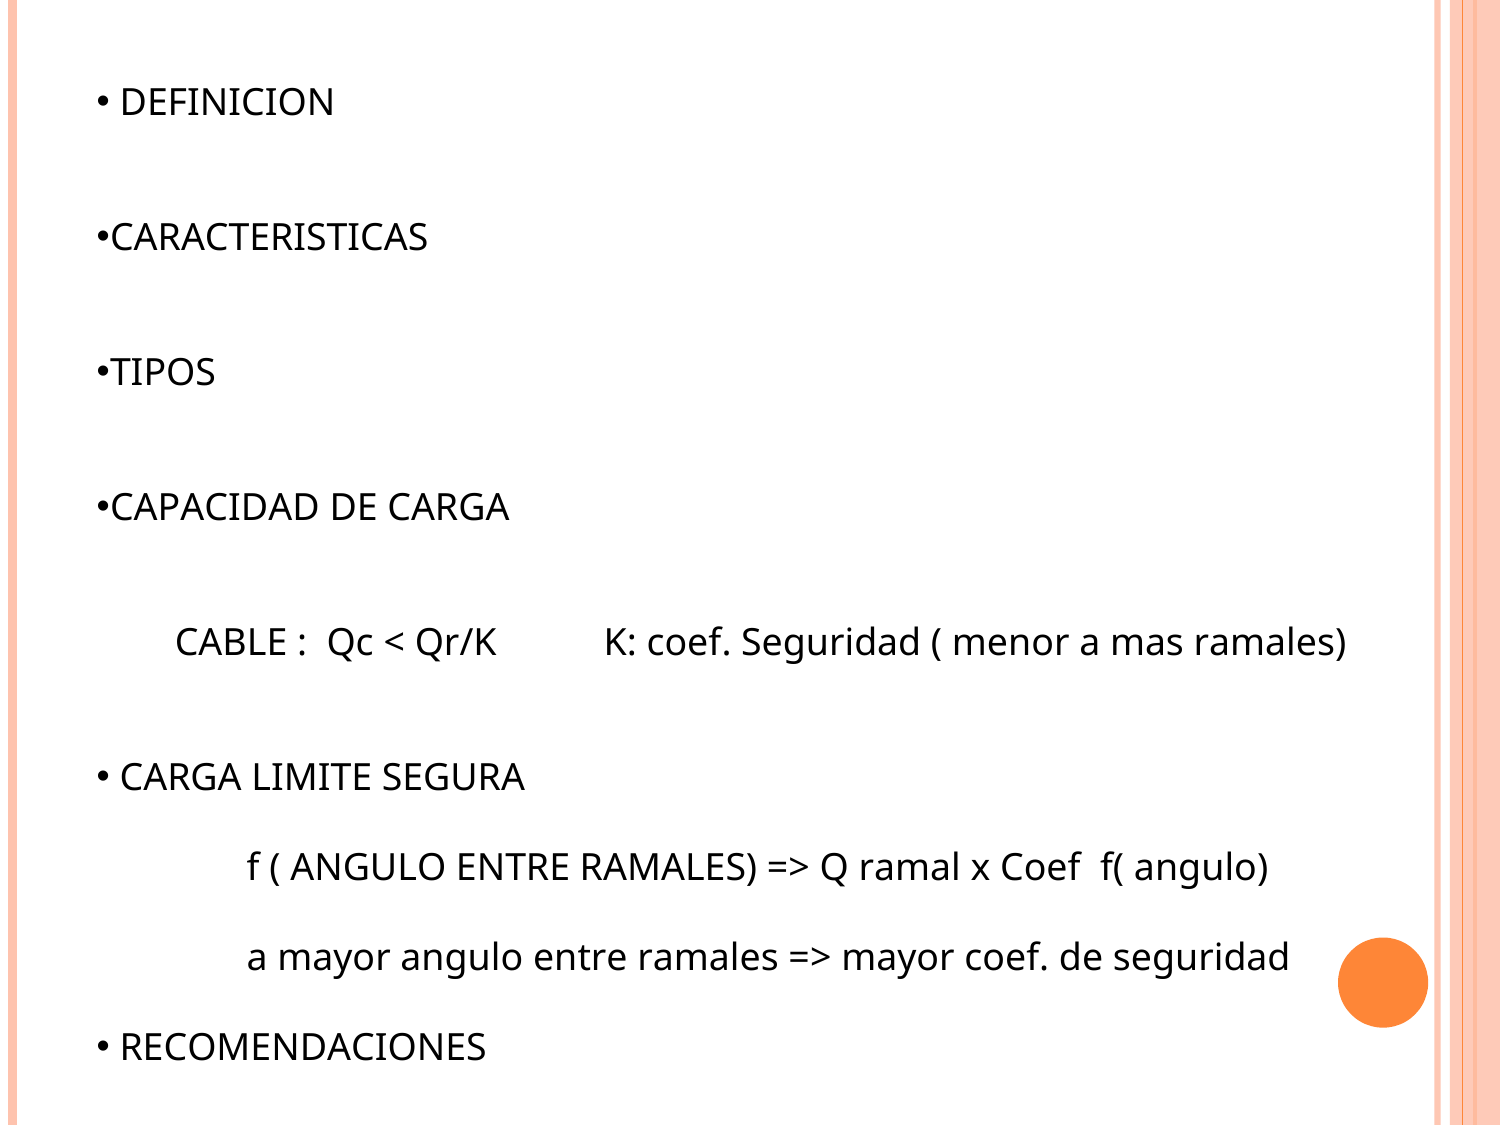

DEFINICION
CARACTERISTICAS
TIPOS
CAPACIDAD DE CARGA
 CABLE : Qc < Qr/K K: coef. Seguridad ( menor a mas ramales)
 CARGA LIMITE SEGURA
	f ( ANGULO ENTRE RAMALES) => Q ramal x Coef f( angulo)
	a mayor angulo entre ramales => mayor coef. de seguridad
 RECOMENDACIONES